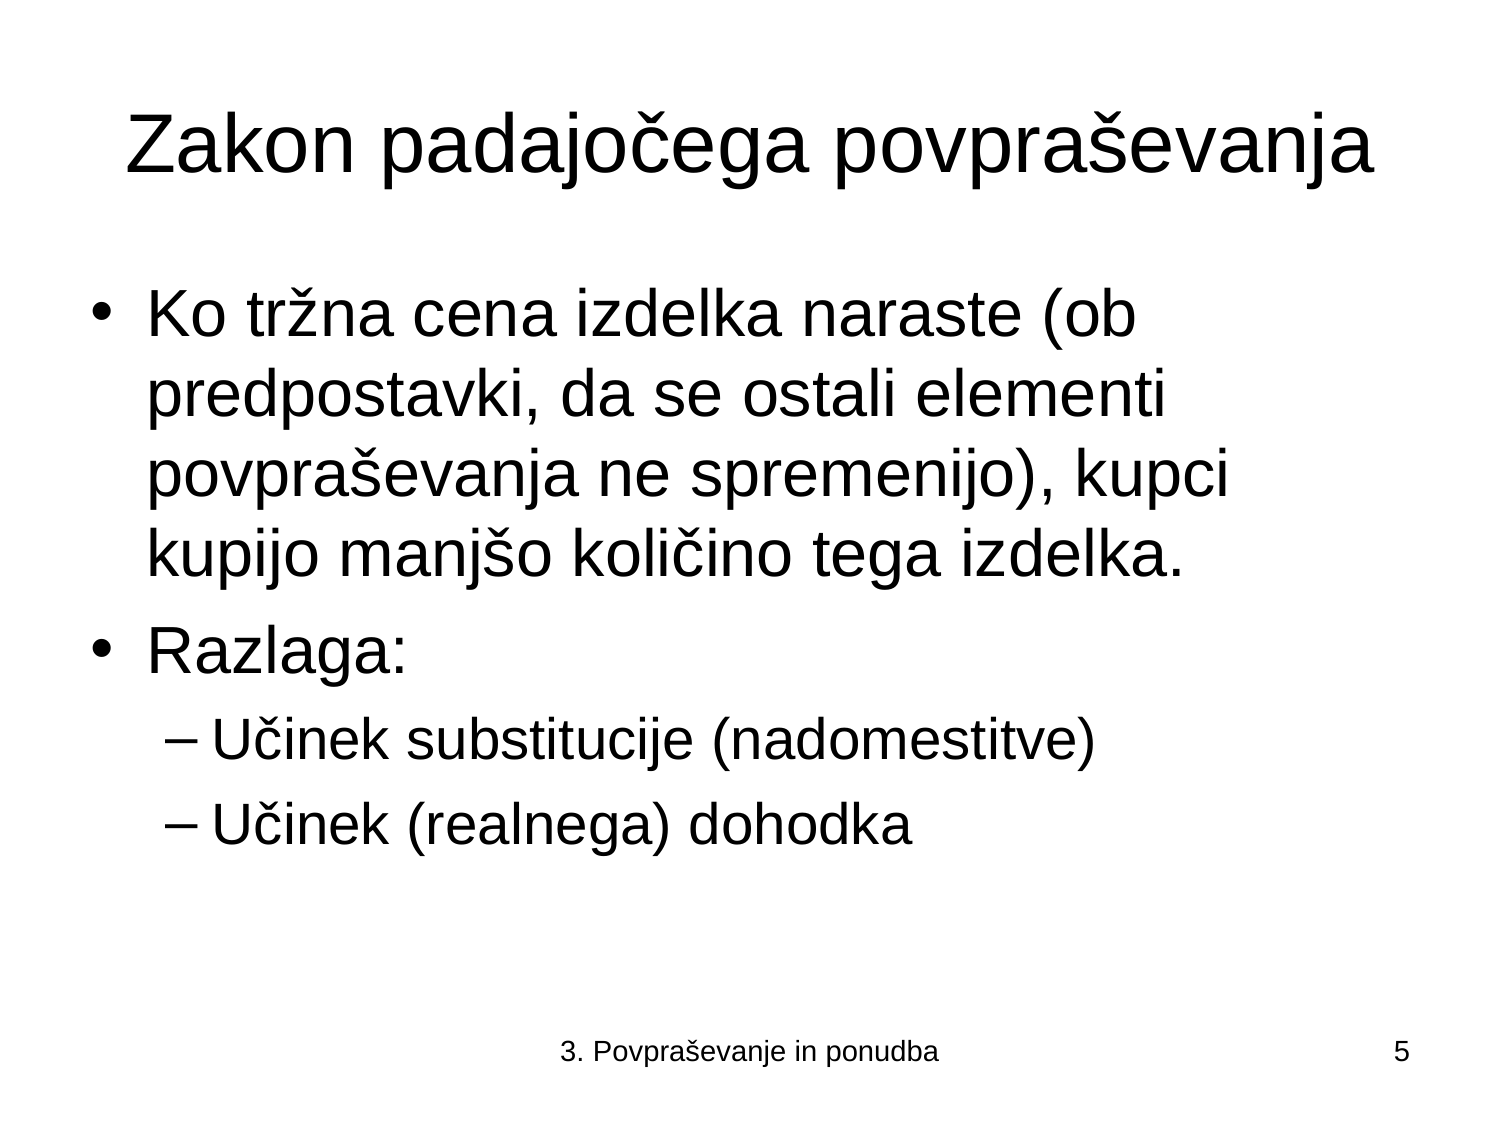

# Zakon padajočega povpraševanja
Ko tržna cena izdelka naraste (ob predpostavki, da se ostali elementi povpraševanja ne spremenijo), kupci kupijo manjšo količino tega izdelka.
Razlaga:
Učinek substitucije (nadomestitve)
Učinek (realnega) dohodka
3. Povpraševanje in ponudba